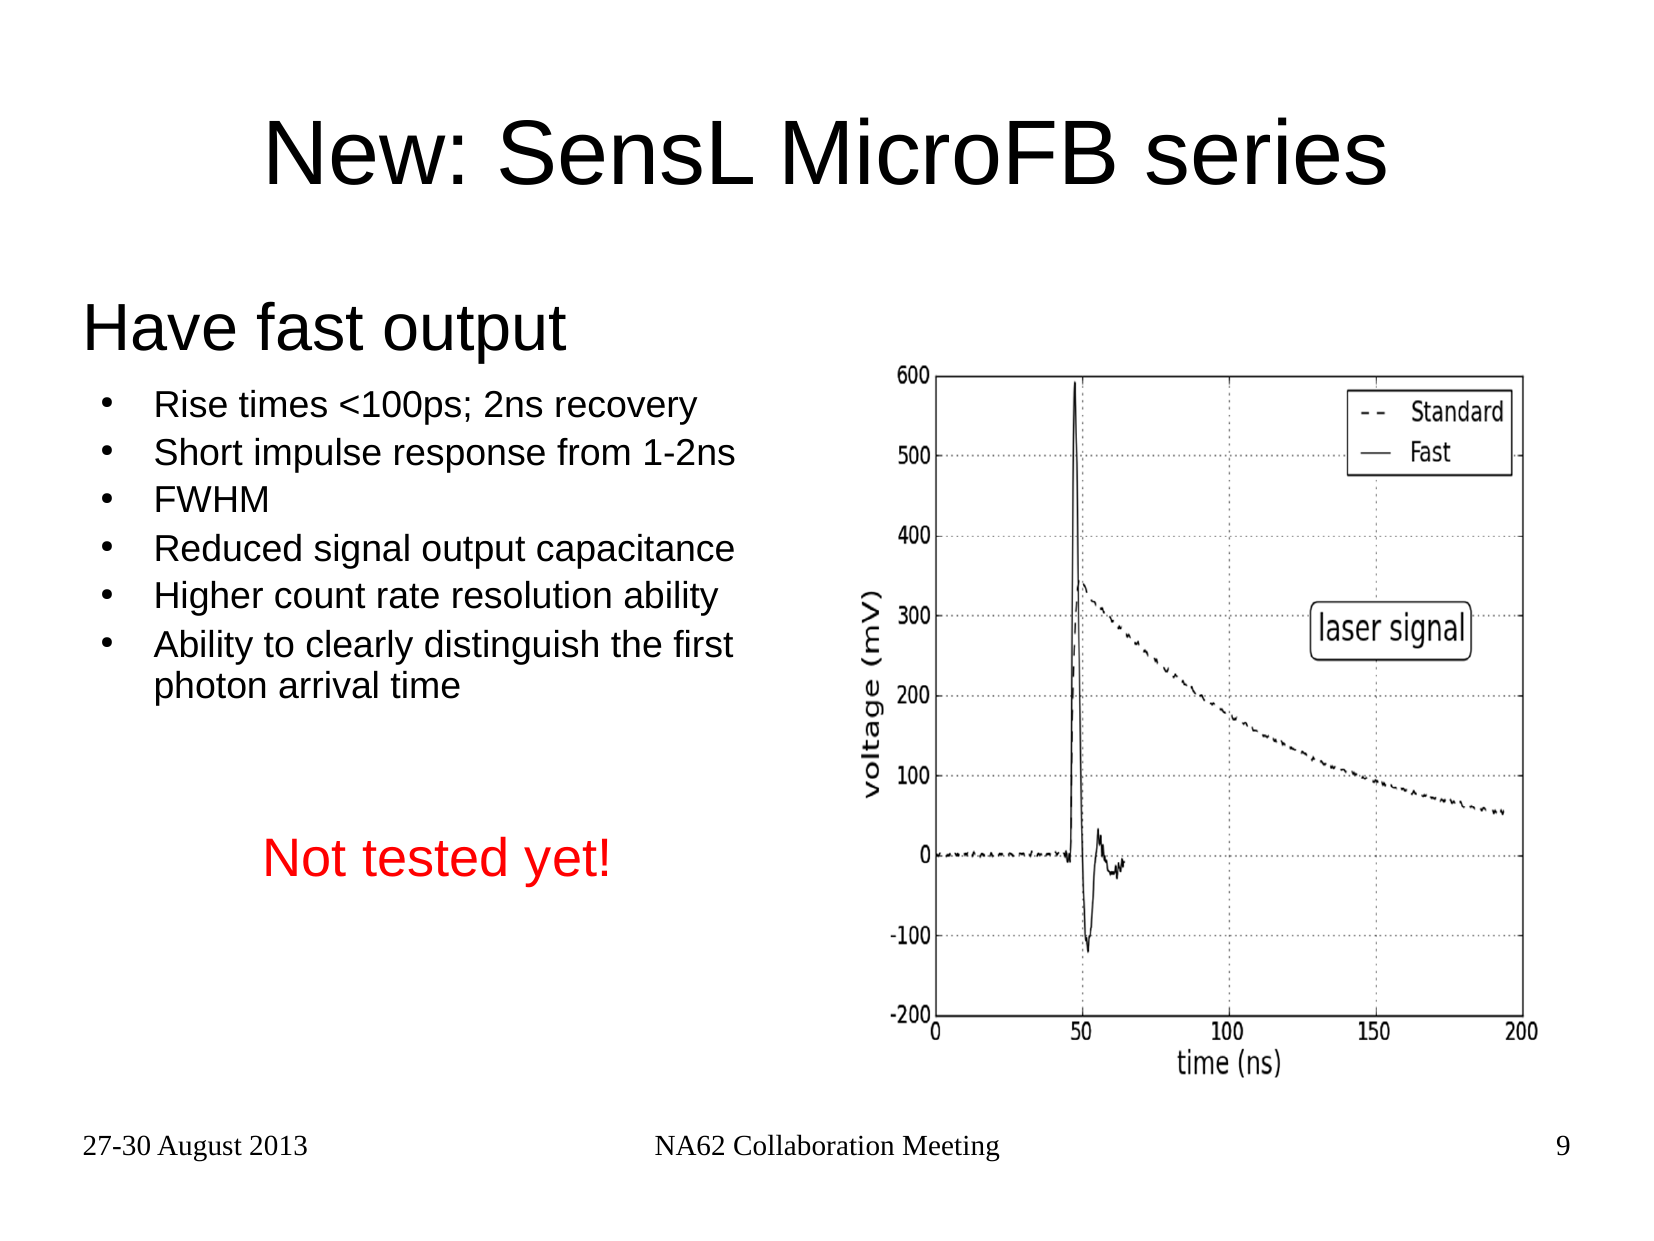

# New: SensL MicroFB series
Have fast output
Rise times <100ps; 2ns recovery
Short impulse response from 1-2ns
FWHM
Reduced signal output capacitance
Higher count rate resolution ability
Ability to clearly distinguish the first photon arrival time
Not tested yet!
27-30 August 2013
NA62 Collaboration Meeting
9